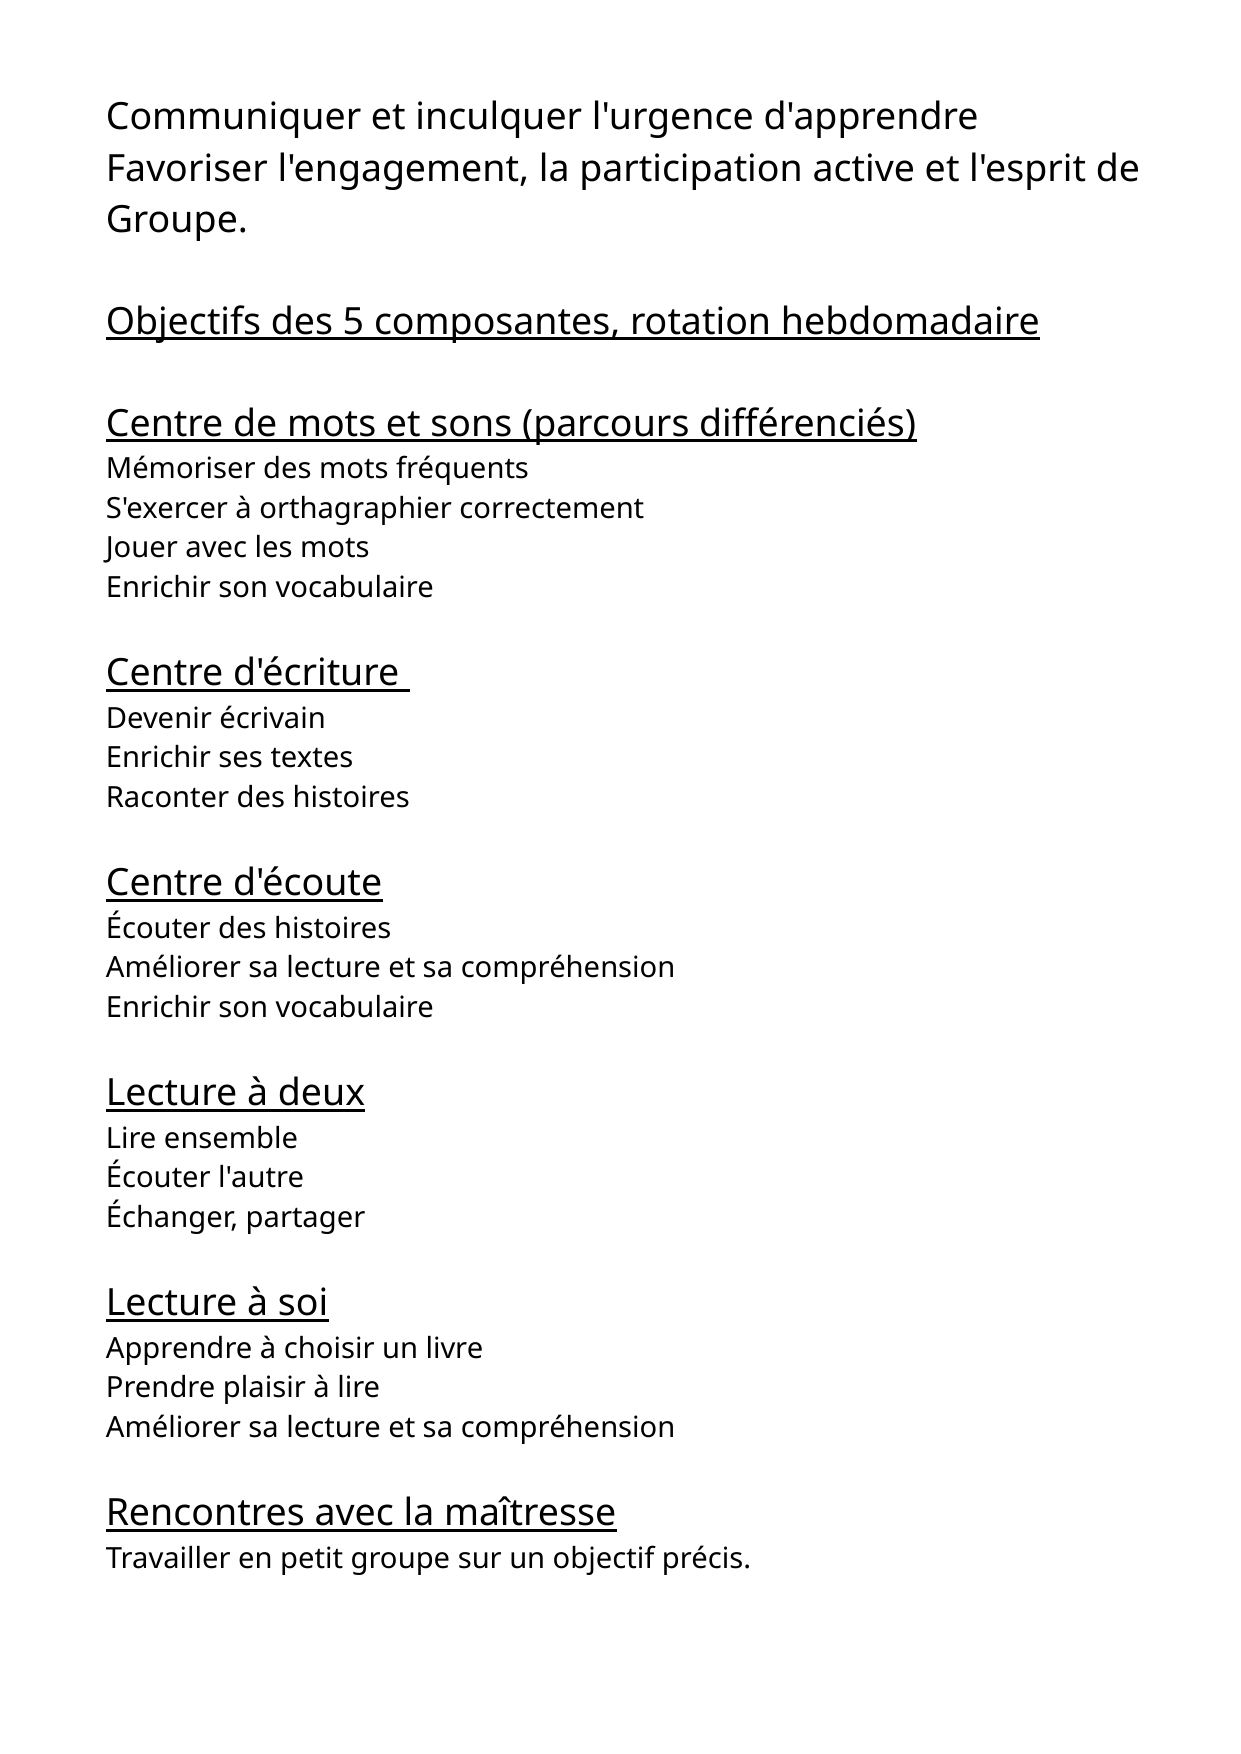

Communiquer et inculquer l'urgence d'apprendre
Favoriser l'engagement, la participation active et l'esprit de
Groupe.
Objectifs des 5 composantes, rotation hebdomadaire
Centre de mots et sons (parcours différenciés)
Mémoriser des mots fréquents
S'exercer à orthagraphier correctement
Jouer avec les mots
Enrichir son vocabulaire
Centre d'écriture
Devenir écrivain
Enrichir ses textes
Raconter des histoires
Centre d'écoute
Écouter des histoires
Améliorer sa lecture et sa compréhension
Enrichir son vocabulaire
Lecture à deux
Lire ensemble
Écouter l'autre
Échanger, partager
Lecture à soi
Apprendre à choisir un livre
Prendre plaisir à lire
Améliorer sa lecture et sa compréhension
Rencontres avec la maîtresse
Travailler en petit groupe sur un objectif précis.